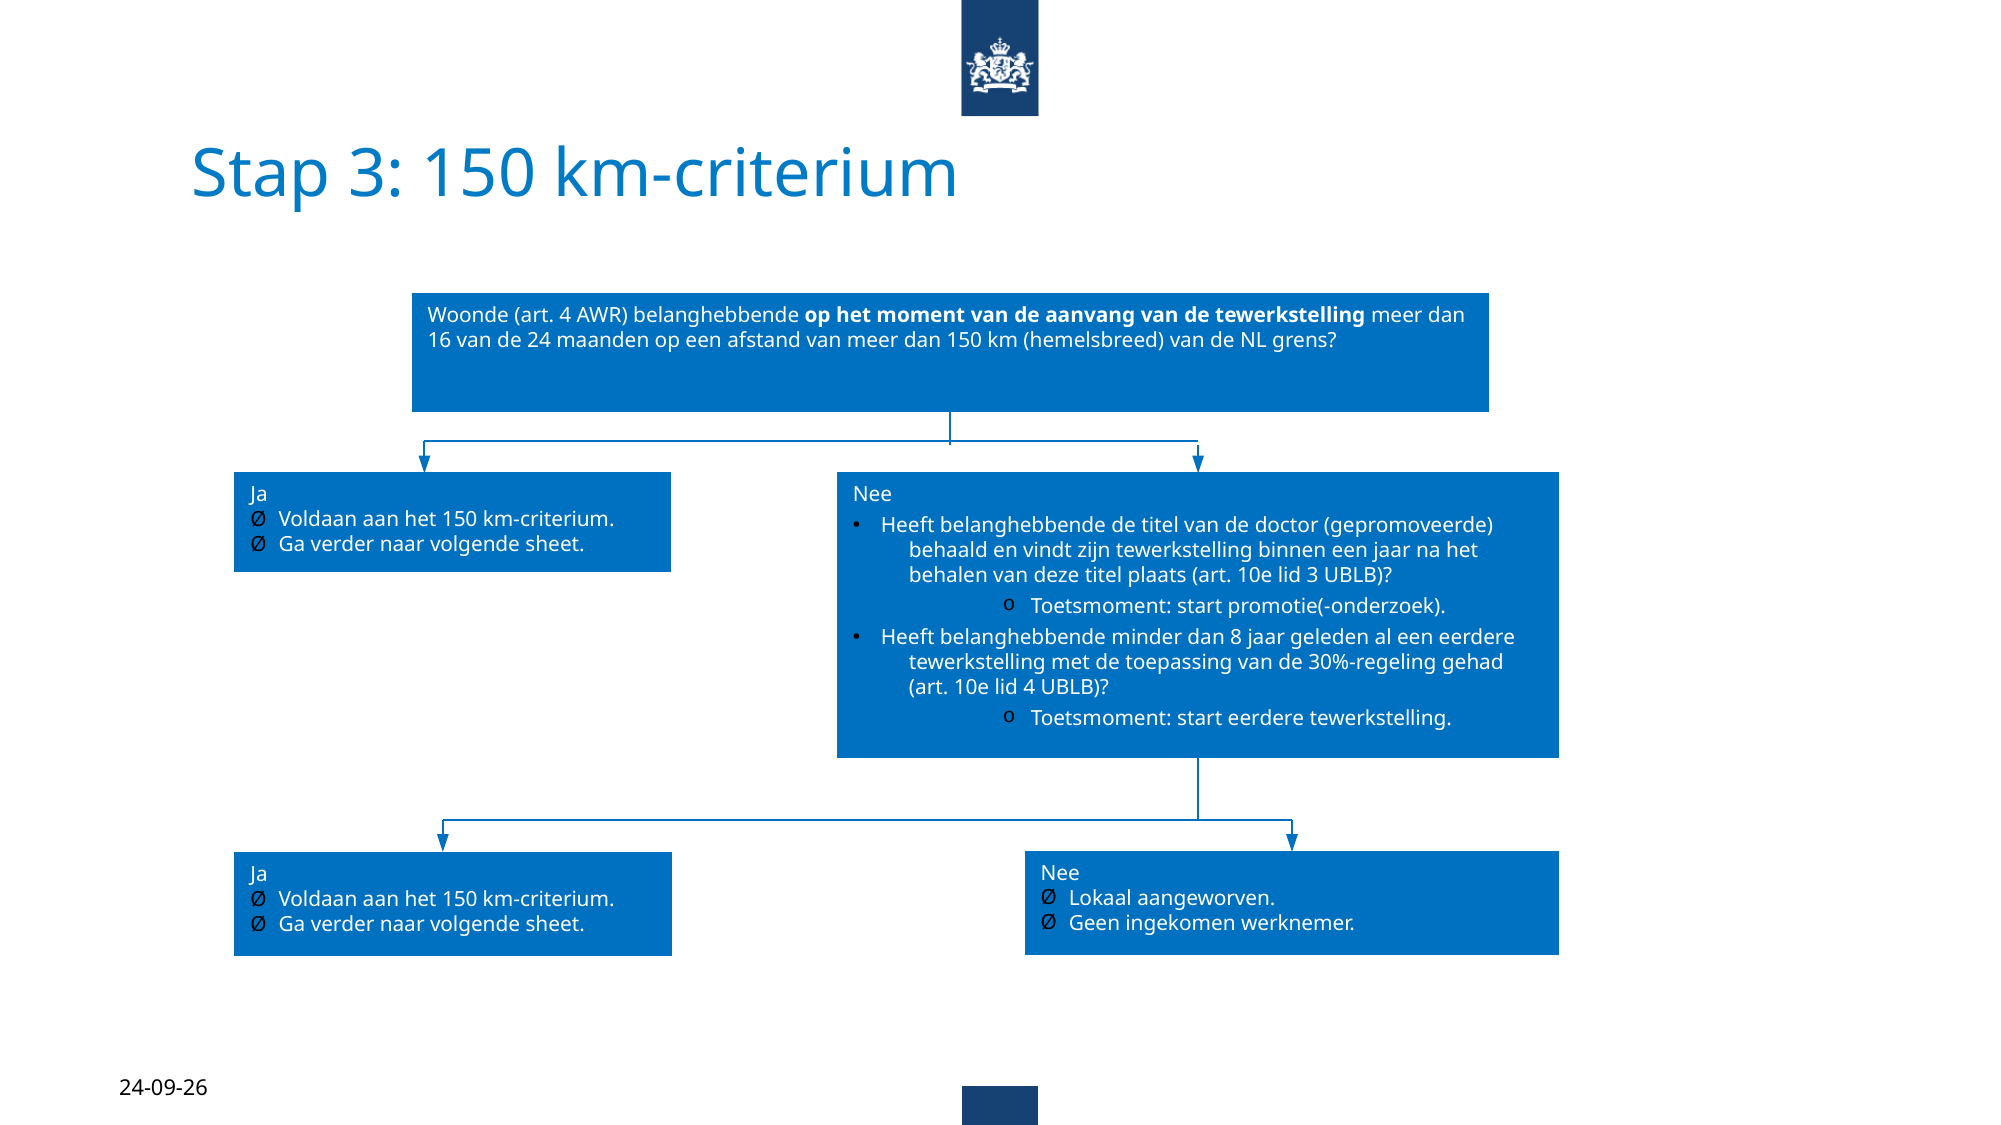

# Stap 3: 150 km-criterium
Woonde (art. 4 AWR) belanghebbende op het moment van de aanvang van de tewerkstelling meer dan 16 van de 24 maanden op een afstand van meer dan 150 km (hemelsbreed) van de NL grens?
Ja
Voldaan aan het 150 km-criterium.
Ga verder naar volgende sheet.
Nee
Heeft belanghebbende de titel van de doctor (gepromoveerde) behaald en vindt zijn tewerkstelling binnen een jaar na het behalen van deze titel plaats (art. 10e lid 3 UBLB)?
Toetsmoment: start promotie(-onderzoek).
Heeft belanghebbende minder dan 8 jaar geleden al een eerdere tewerkstelling met de toepassing van de 30%-regeling gehad (art. 10e lid 4 UBLB)?
Toetsmoment: start eerdere tewerkstelling.
Nee
Lokaal aangeworven.
Geen ingekomen werknemer.
Ja
Voldaan aan het 150 km-criterium.
Ga verder naar volgende sheet.